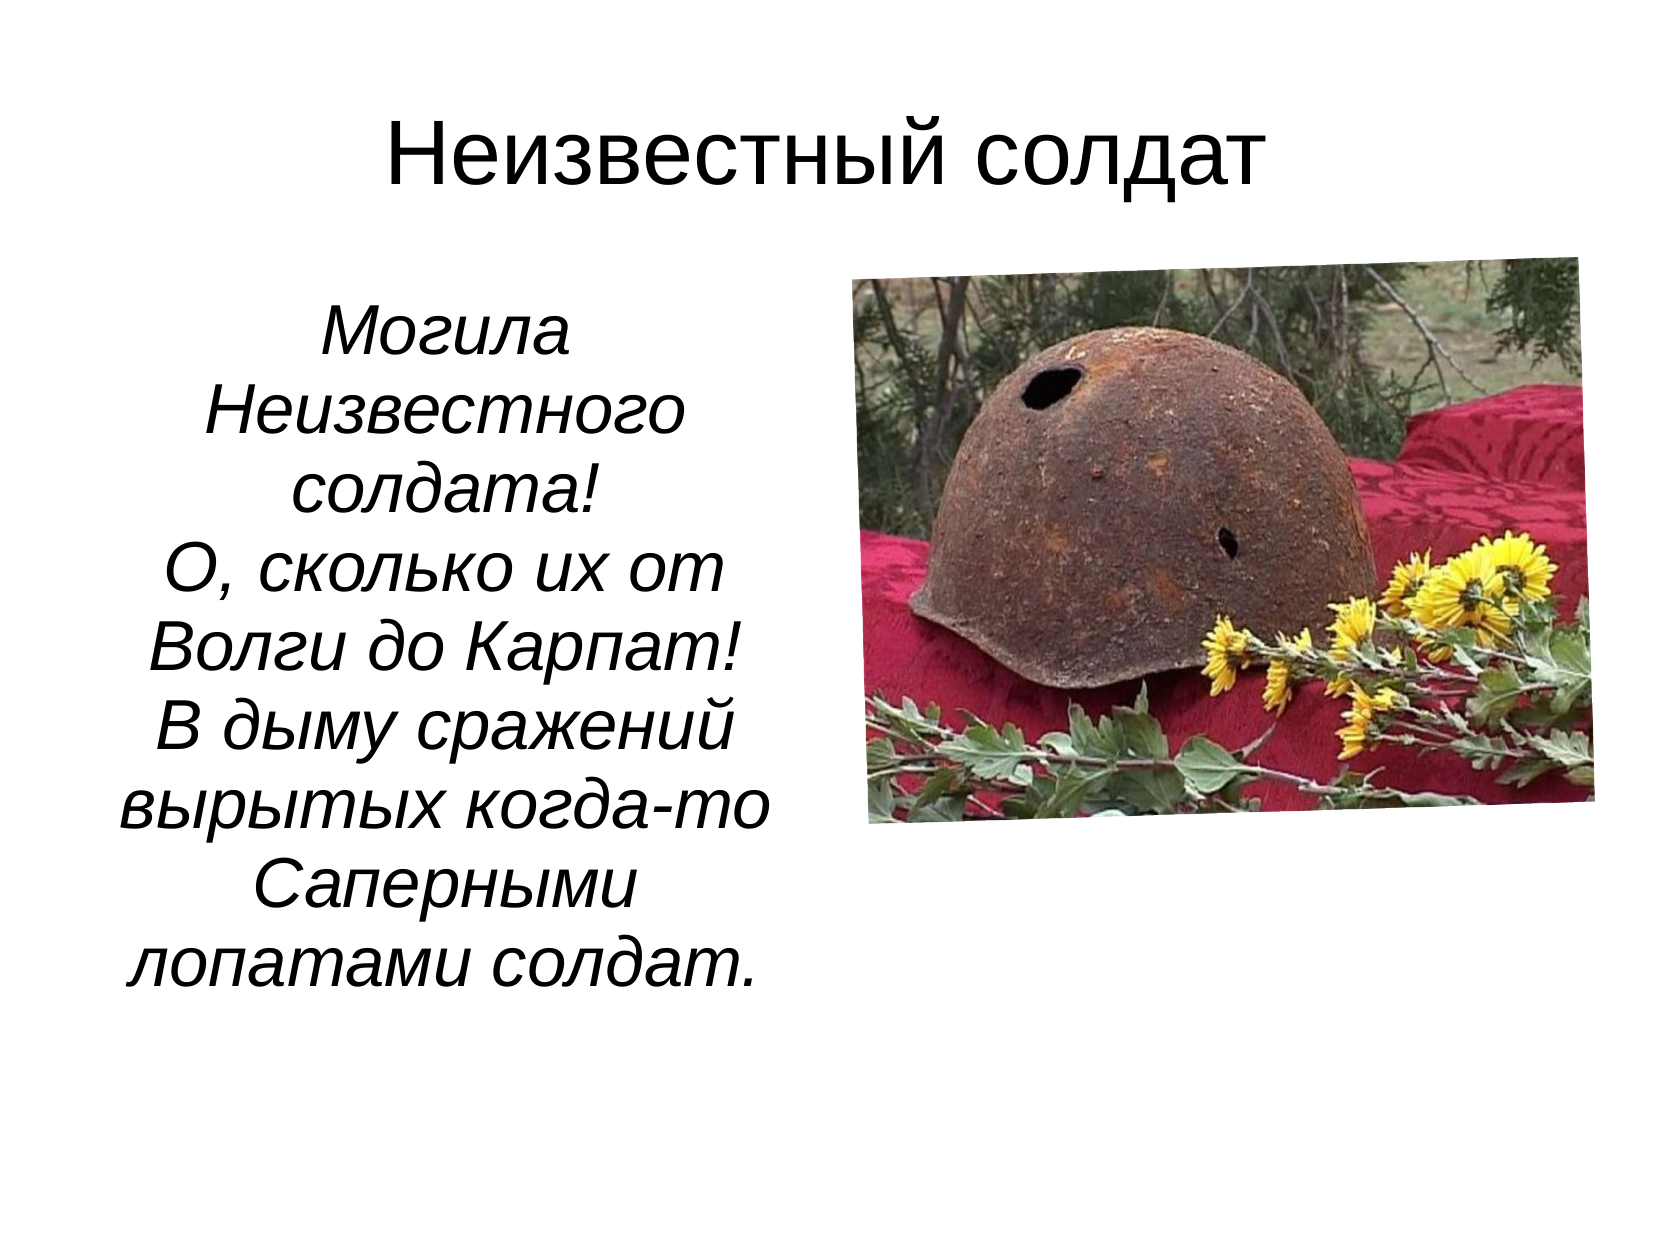

# Неизвестный солдат
Могила Неизвестного солдата!
О, сколько их от Волги до Карпат!
В дыму сражений вырытых когда-то
Саперными лопатами солдат.